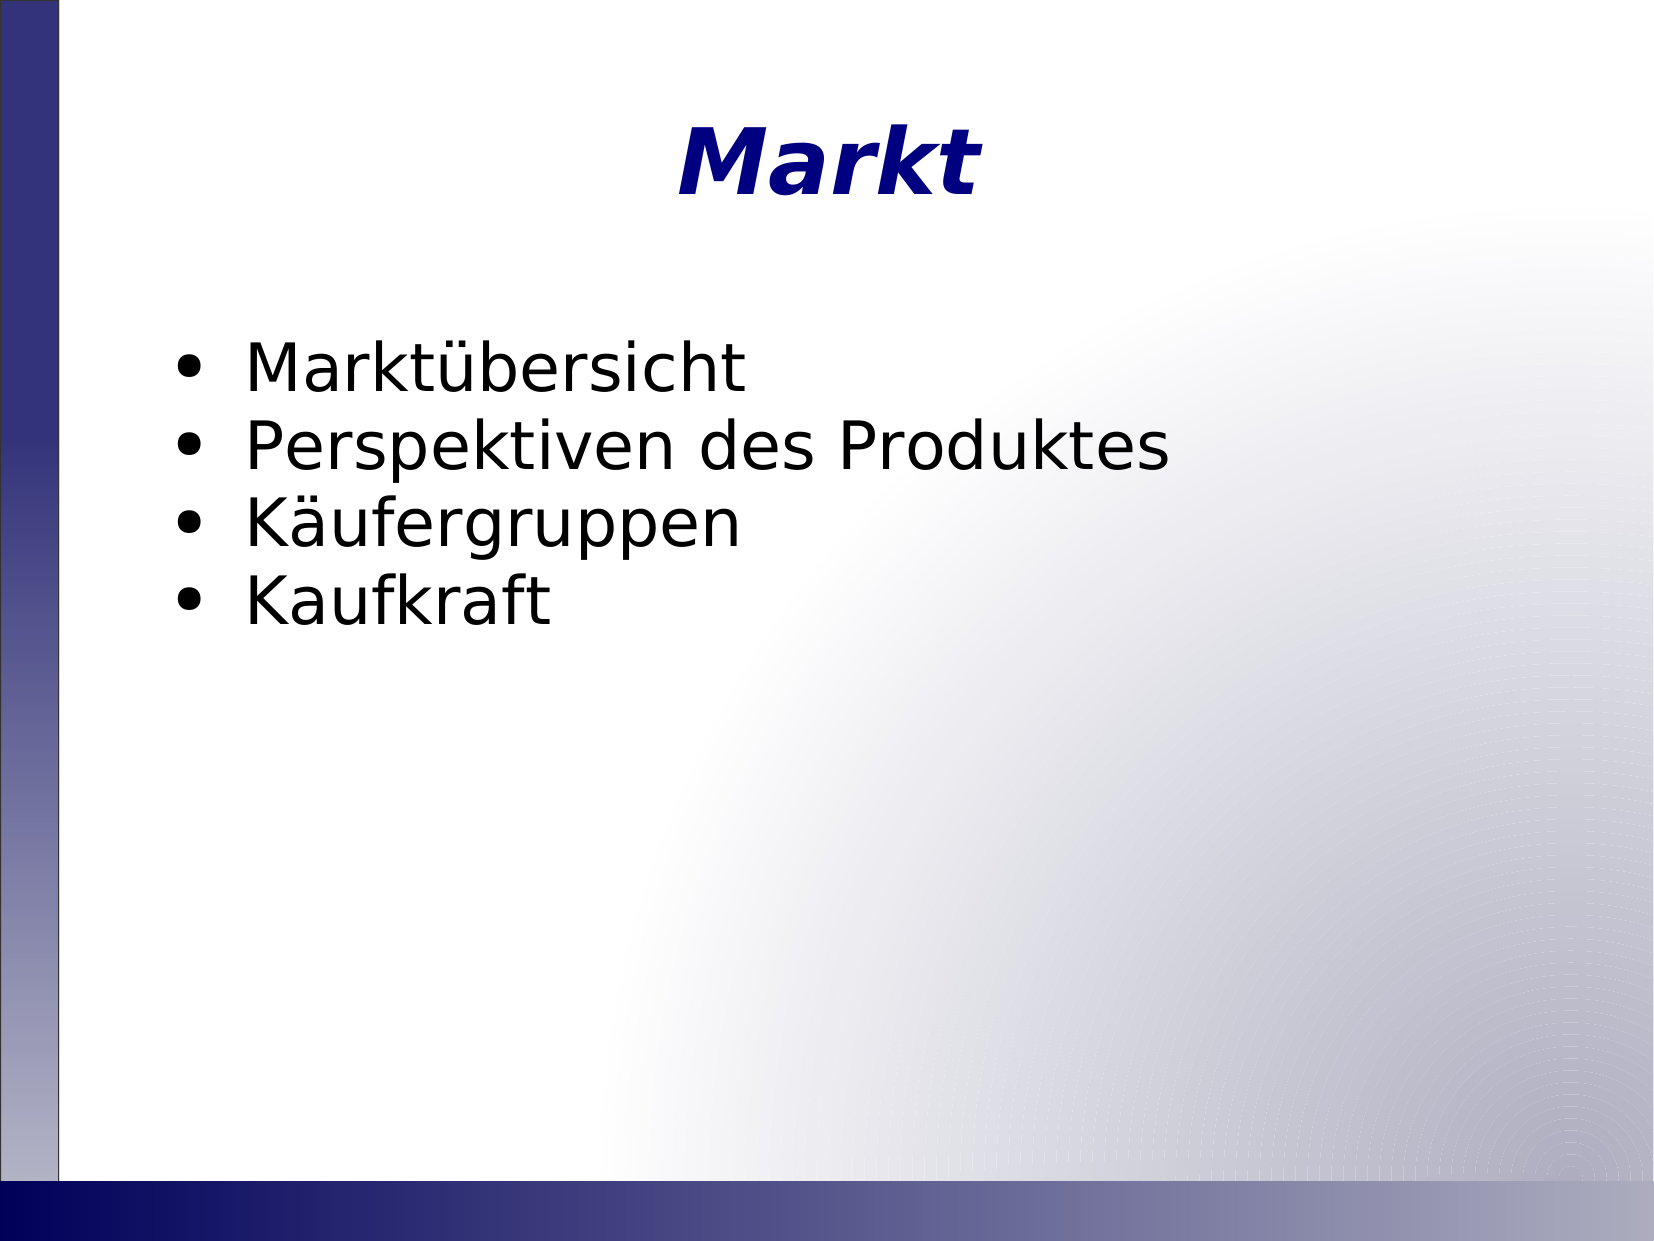

# Markt
Marktübersicht
Perspektiven des Produktes
Käufergruppen
Kaufkraft